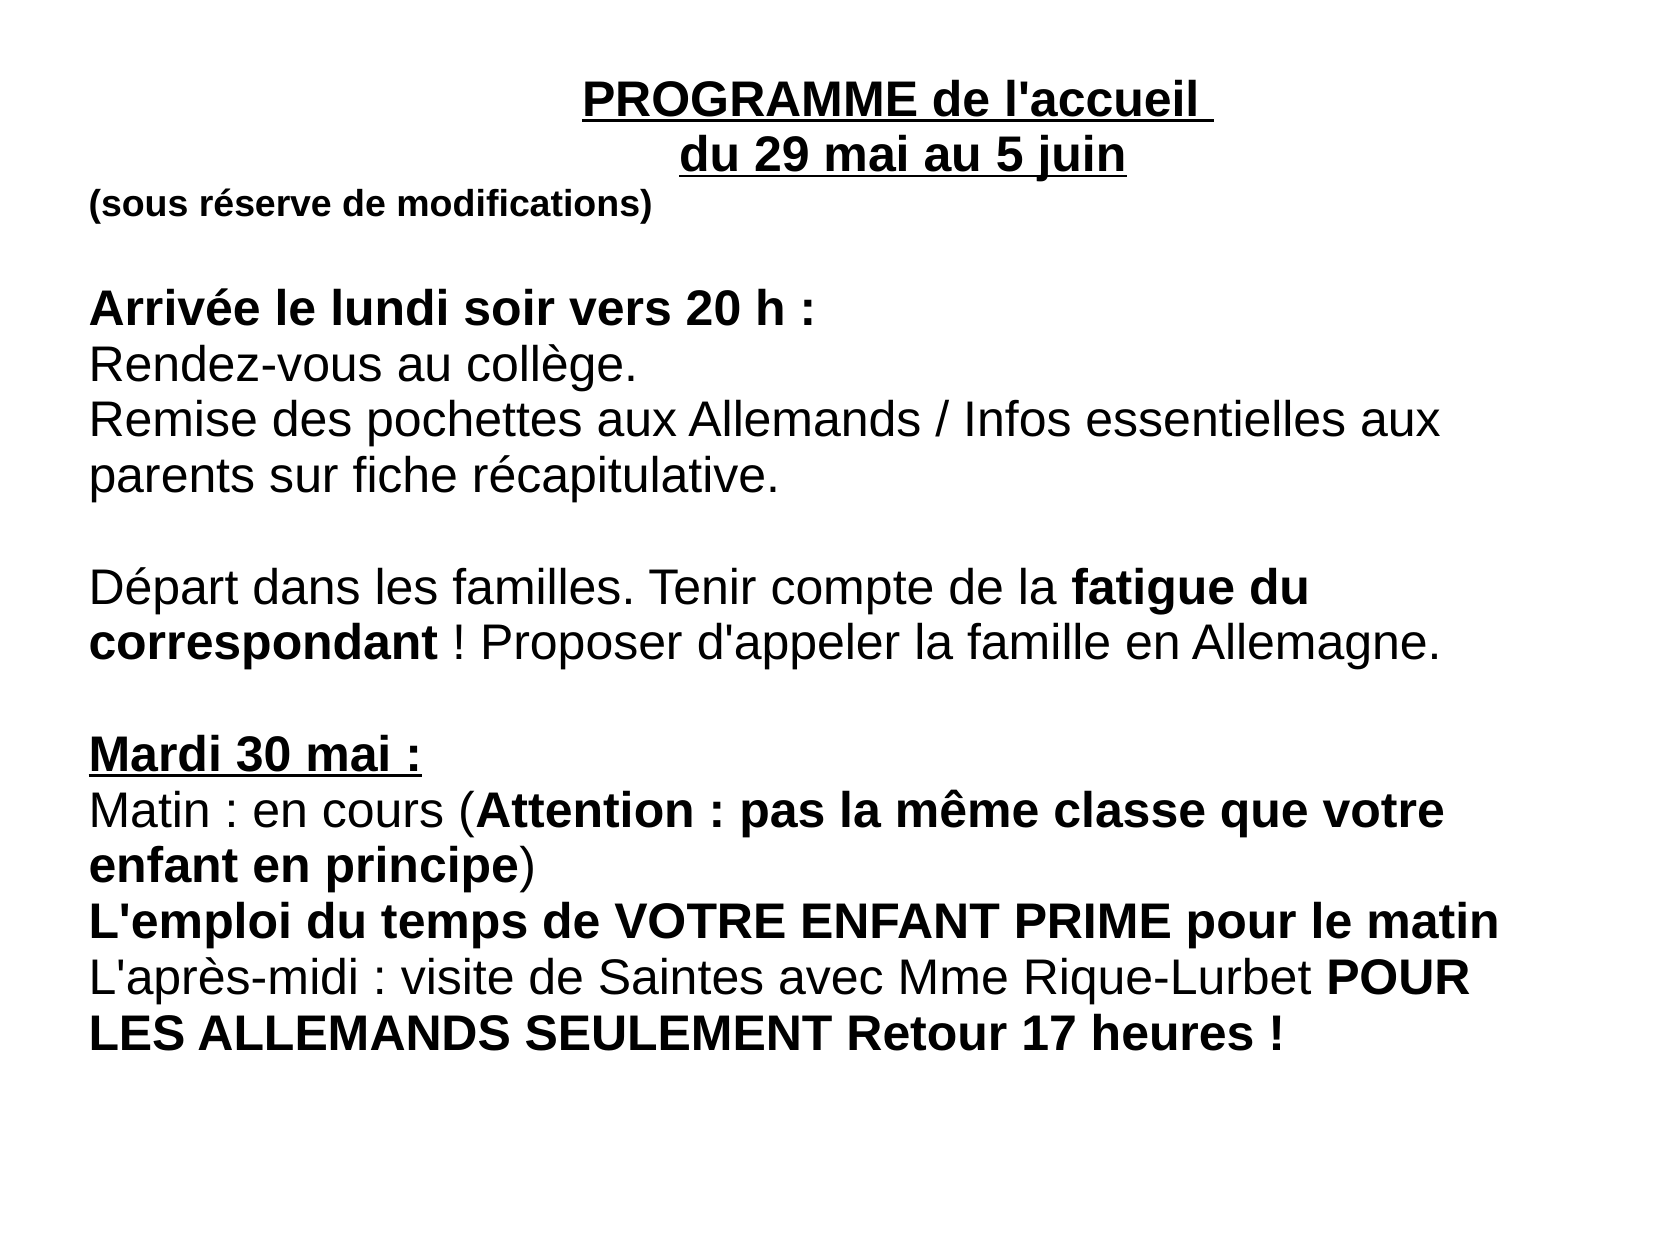

# PROGRAMME de l'accueil du 29 mai au 5 juin (sous réserve de modifications) Arrivée le lundi soir vers 20 h : Rendez-vous au collège. Remise des pochettes aux Allemands / Infos essentielles aux parents sur fiche récapitulative. Départ dans les familles. Tenir compte de la fatigue du correspondant ! Proposer d'appeler la famille en Allemagne. Mardi 30 mai : Matin : en cours (Attention : pas la même classe que votre enfant en principe) L'emploi du temps de VOTRE ENFANT PRIME pour le matin L'après-midi : visite de Saintes avec Mme Rique-Lurbet POUR LES ALLEMANDS SEULEMENT Retour 17 heures !